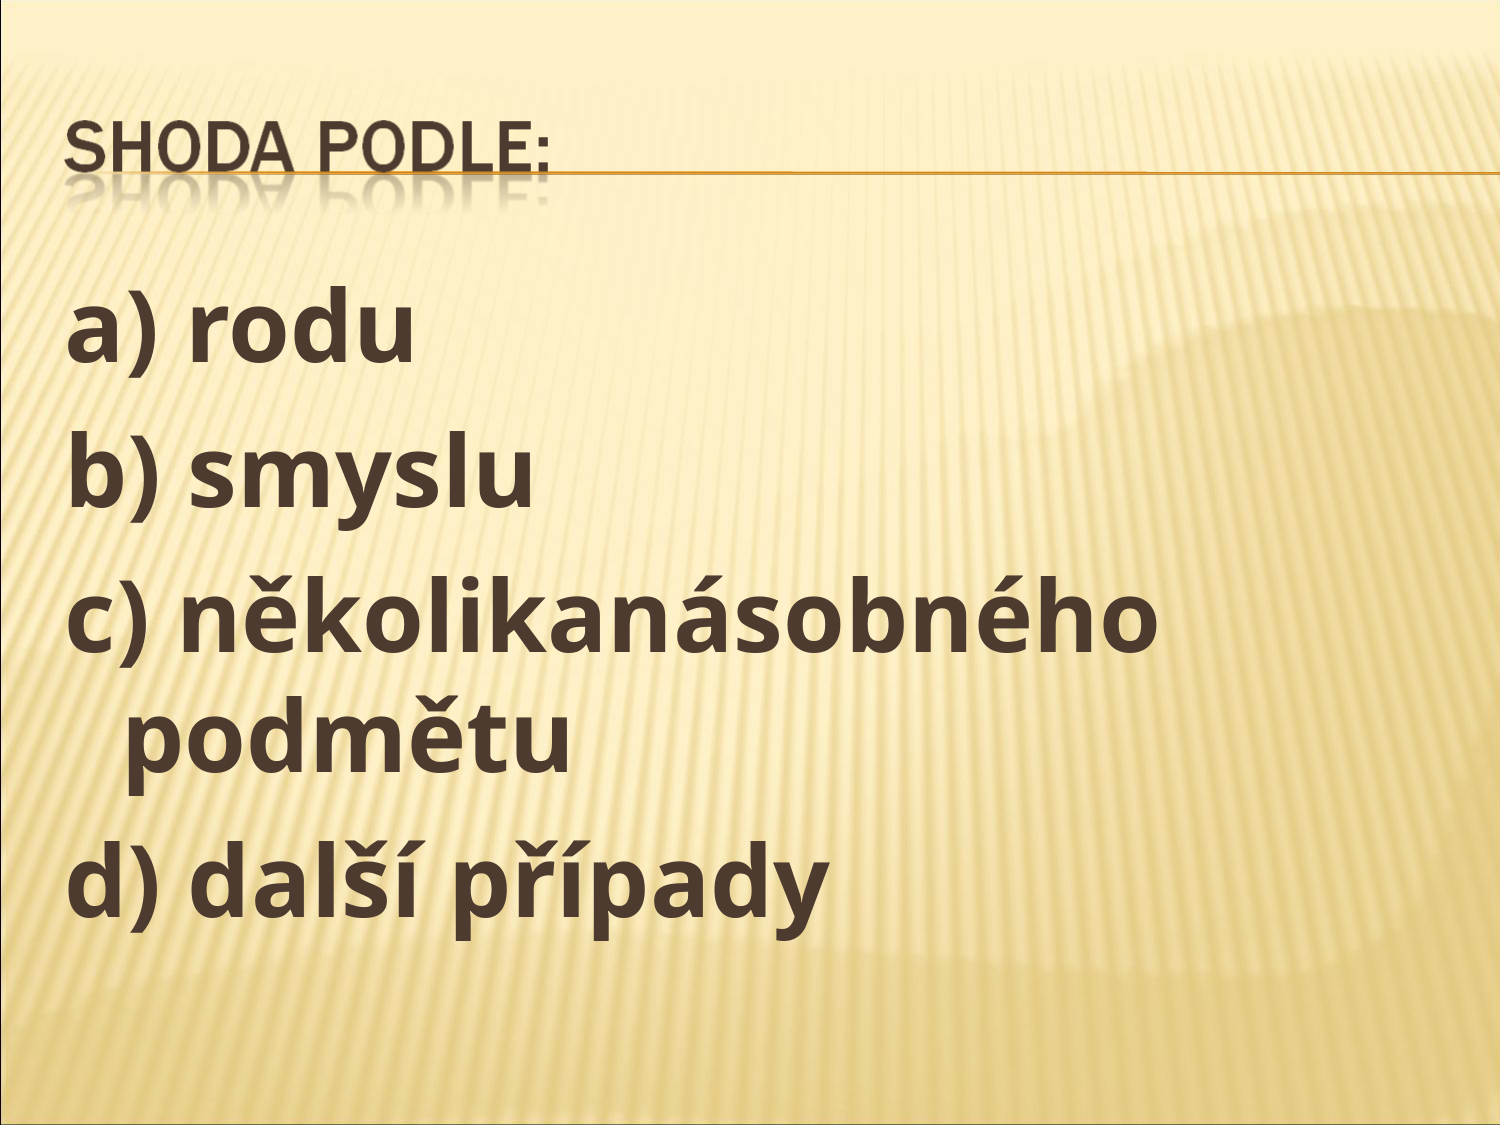

# a) rodu
b) smyslu
c) několikanásobného podmětu
d) další případy